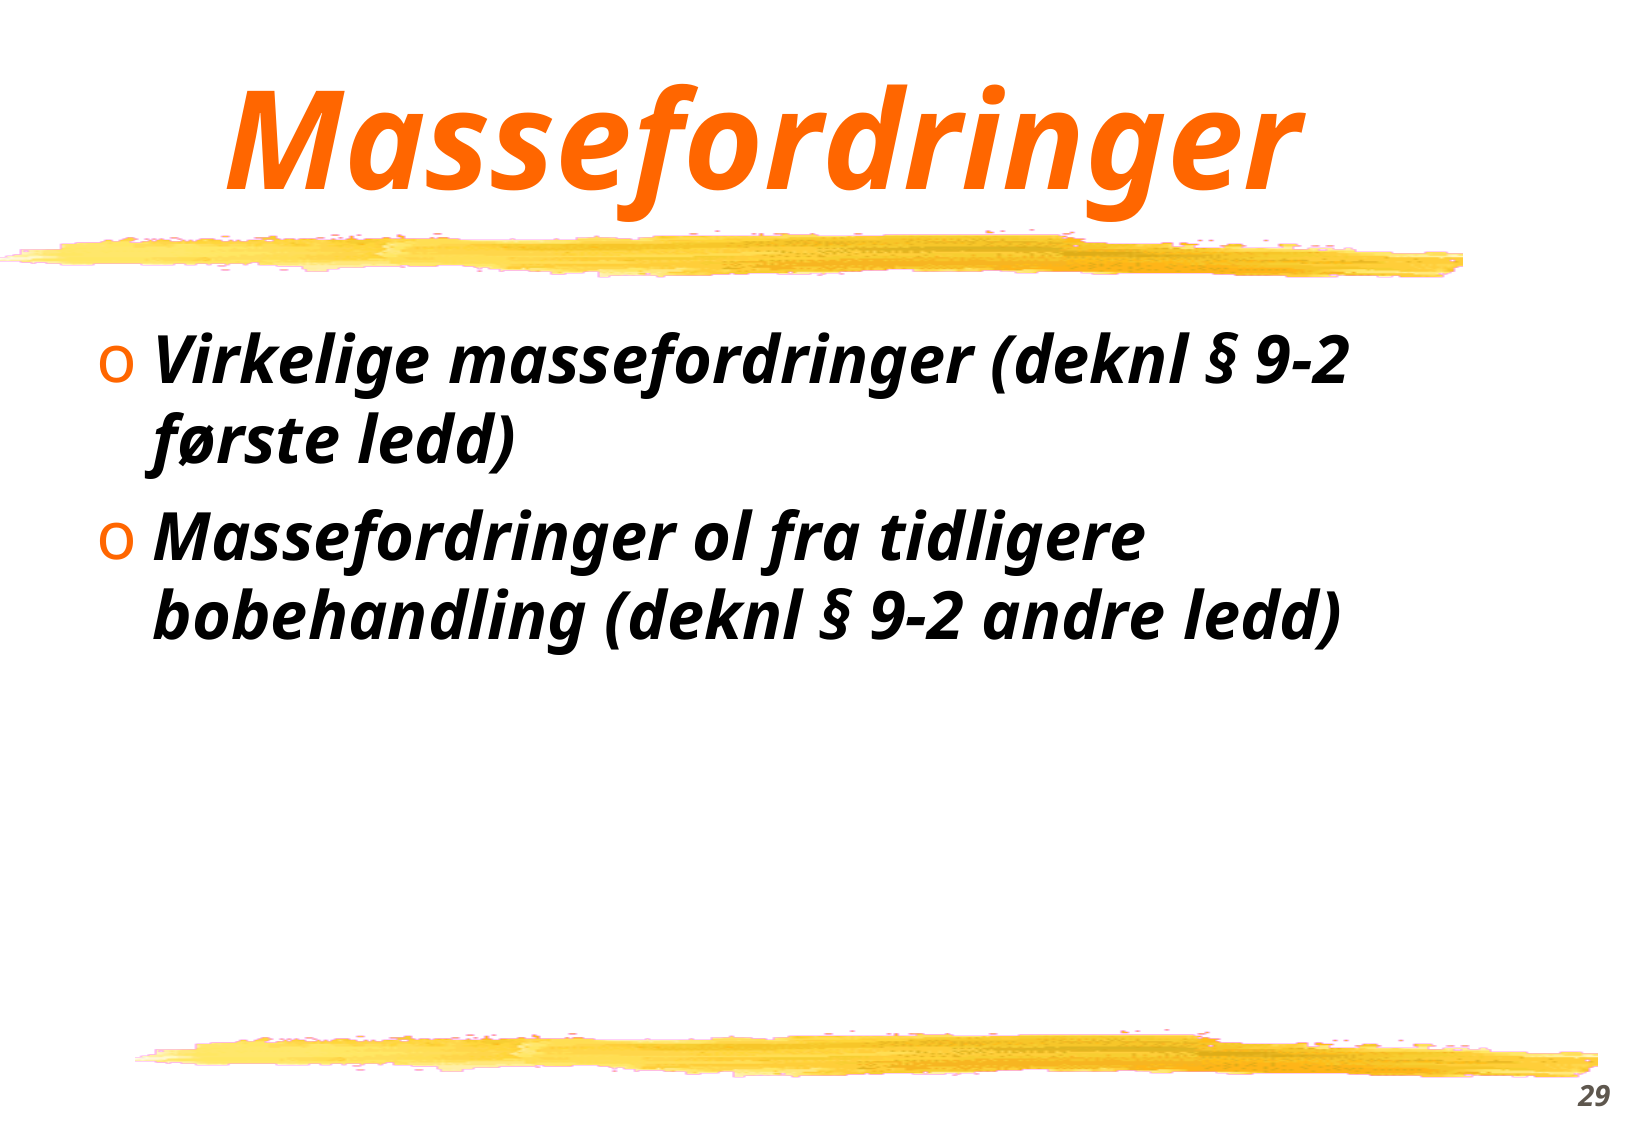

# Massefordringer
Virkelige massefordringer (deknl § 9-2 første ledd)
Massefordringer ol fra tidligere bobehandling (deknl § 9-2 andre ledd)